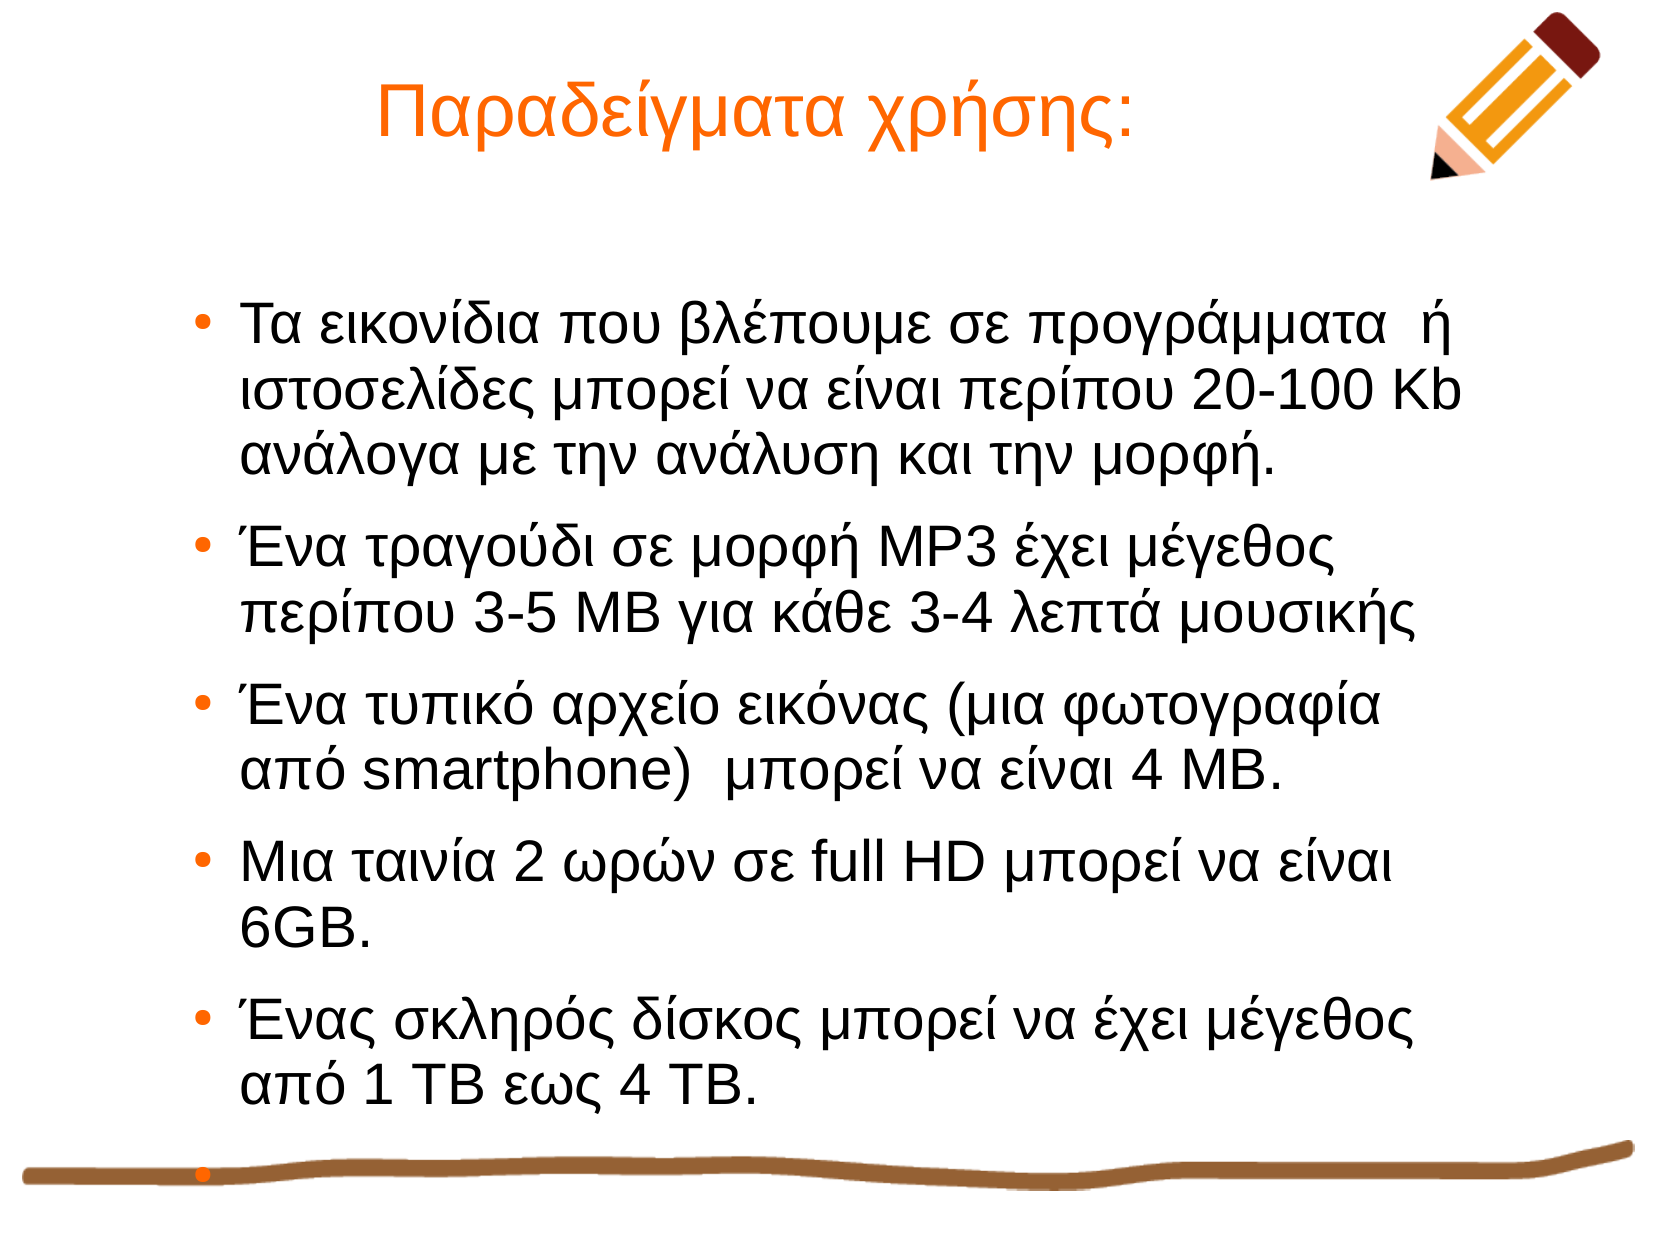

# Παραδείγματα χρήσης:
Τα εικονίδια που βλέπουμε σε προγράμματα ή ιστοσελίδες μπορεί να είναι περίπου 20-100 Kb ανάλογα με την ανάλυση και την μορφή.
Ένα τραγούδι σε μορφή MP3 έχει μέγεθος περίπου 3-5 MB για κάθε 3-4 λεπτά μουσικής
Ένα τυπικό αρχείο εικόνας (μια φωτογραφία από smartphone) μπορεί να είναι 4 MB.
Μια ταινία 2 ωρών σε full HD μπορεί να είναι 6GB.
Ένας σκληρός δίσκος μπορεί να έχει μέγεθος από 1 TB εως 4 TB.